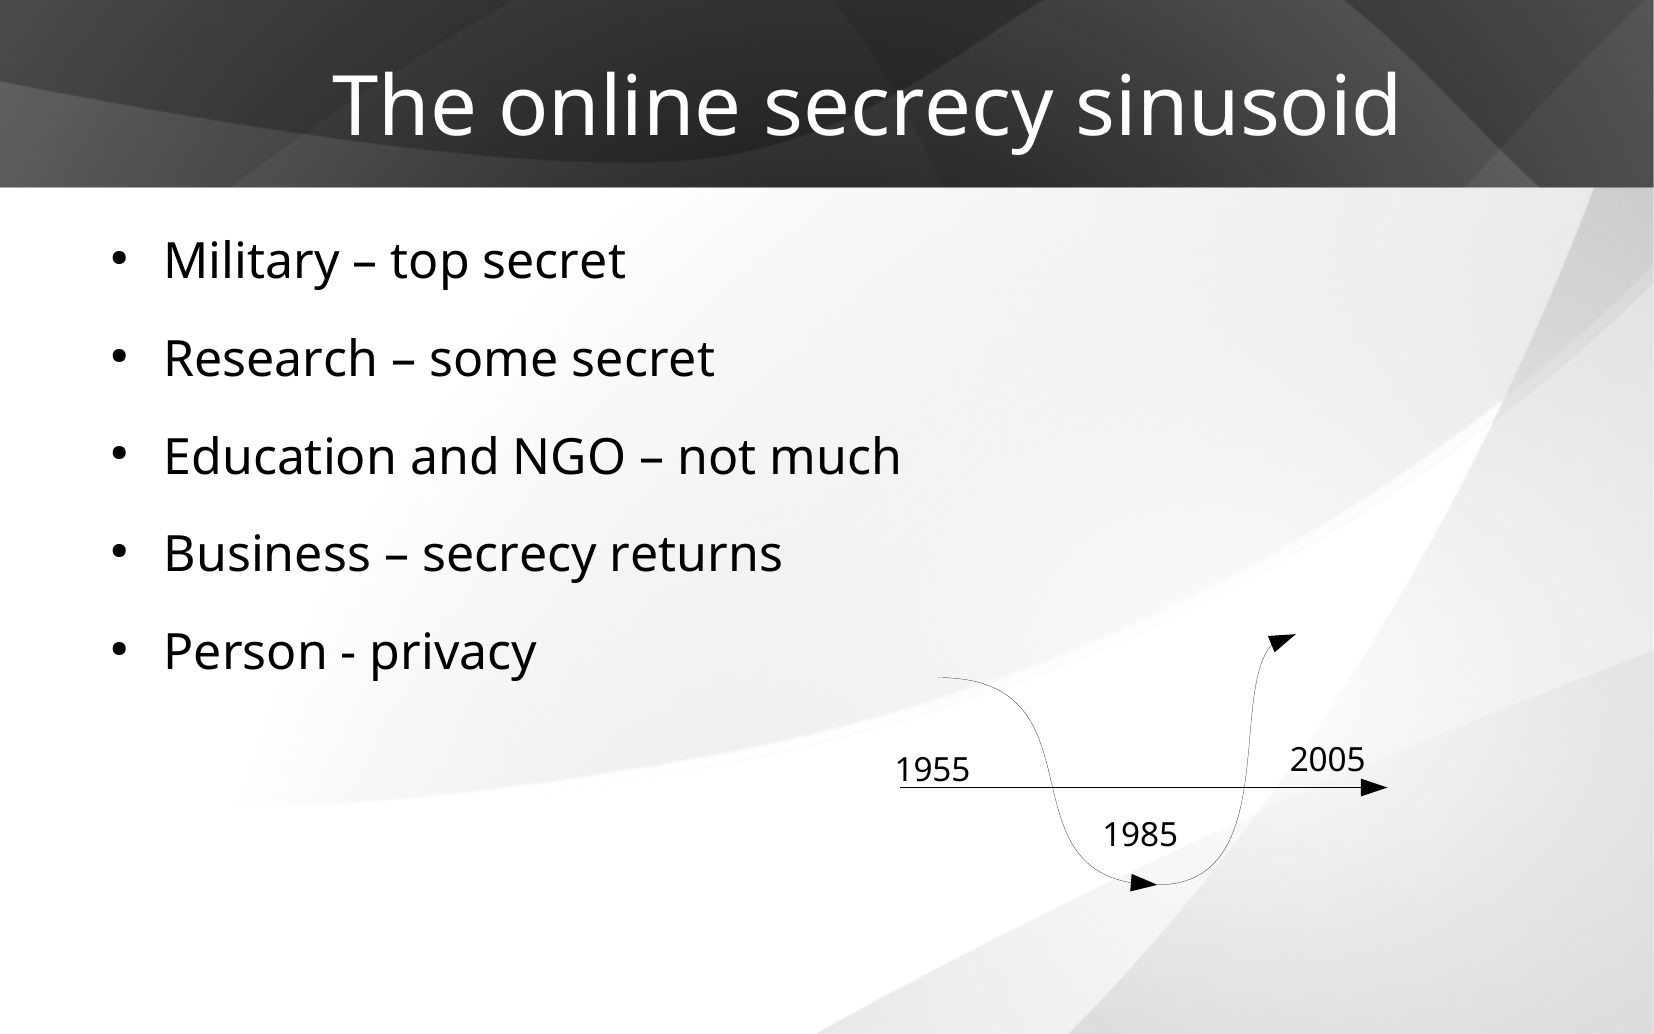

# The online secrecy sinusoid
Military – top secret
Research – some secret
Education and NGO – not much
Business – secrecy returns
Person - privacy
2005
1955
1985